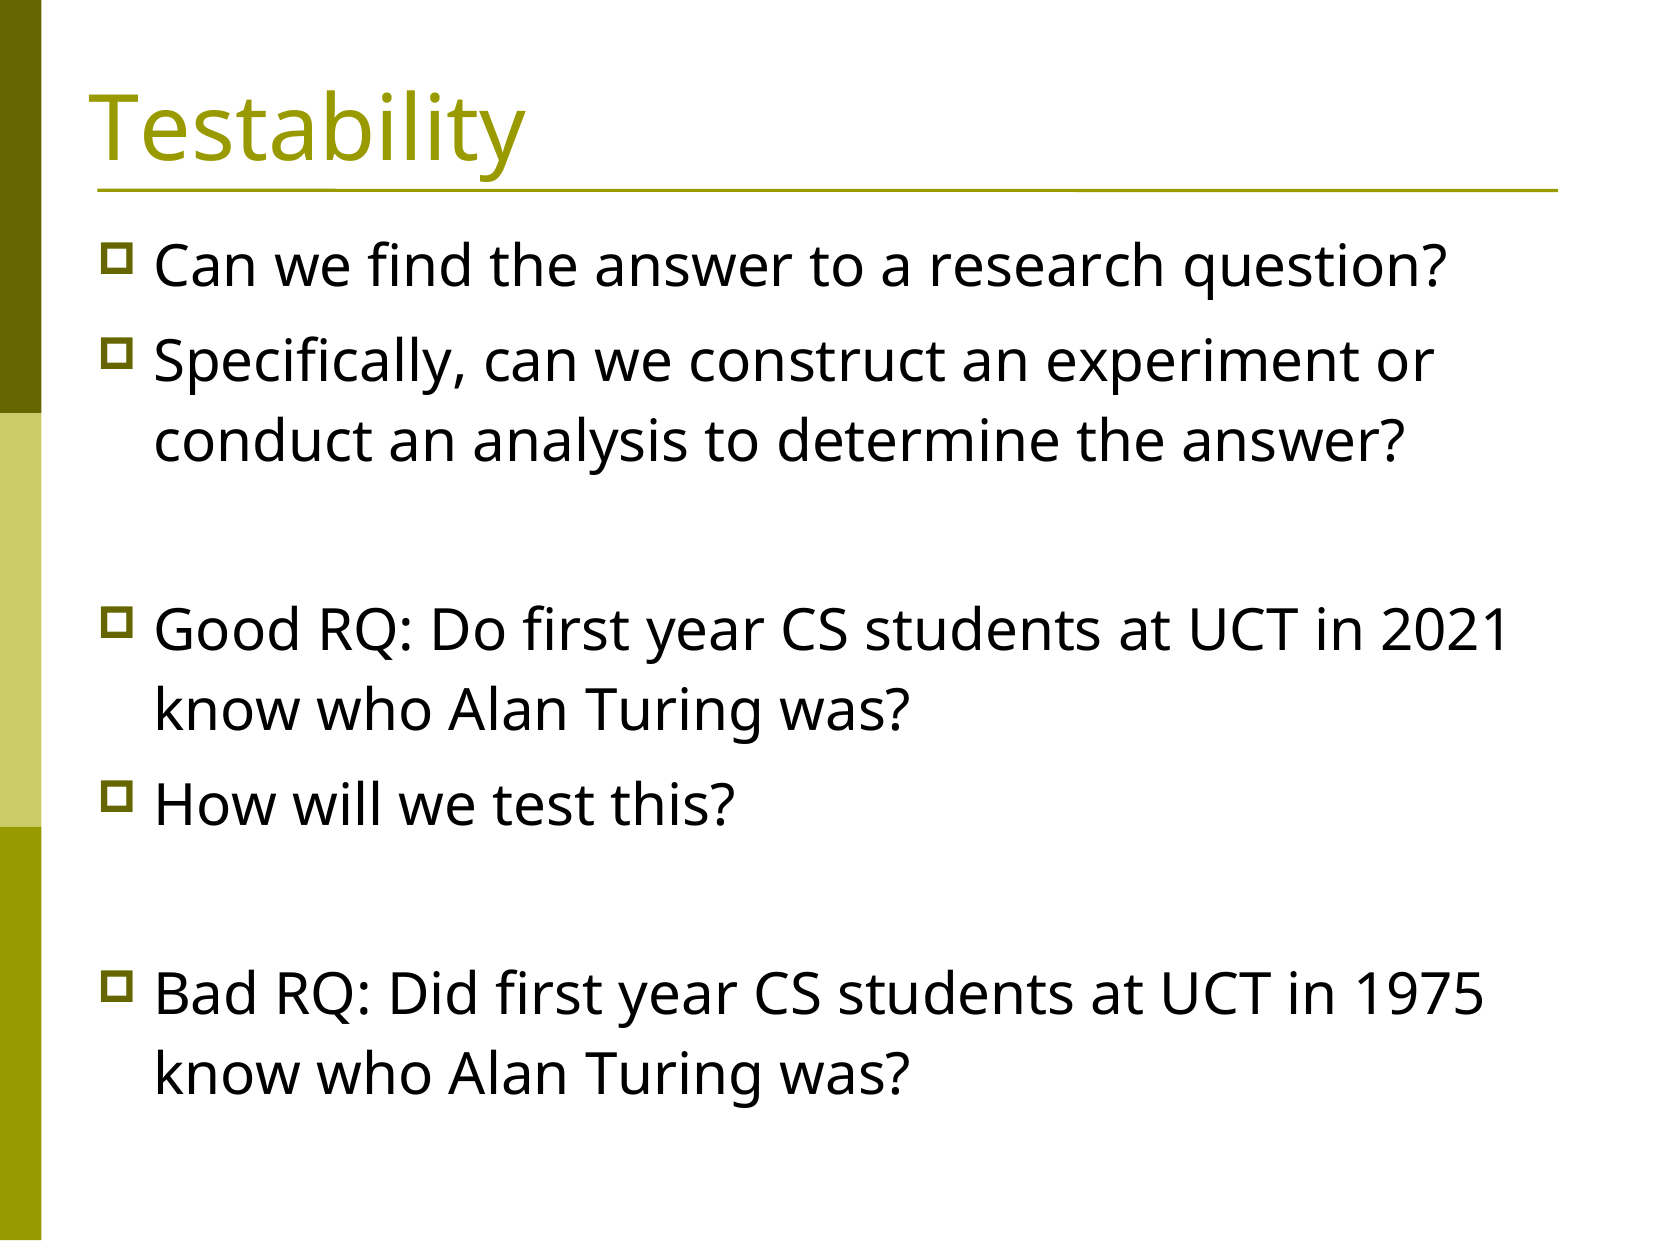

# Testability
Can we find the answer to a research question?
Specifically, can we construct an experiment or conduct an analysis to determine the answer?
Good RQ: Do first year CS students at UCT in 2021 know who Alan Turing was?
How will we test this?
Bad RQ: Did first year CS students at UCT in 1975 know who Alan Turing was?